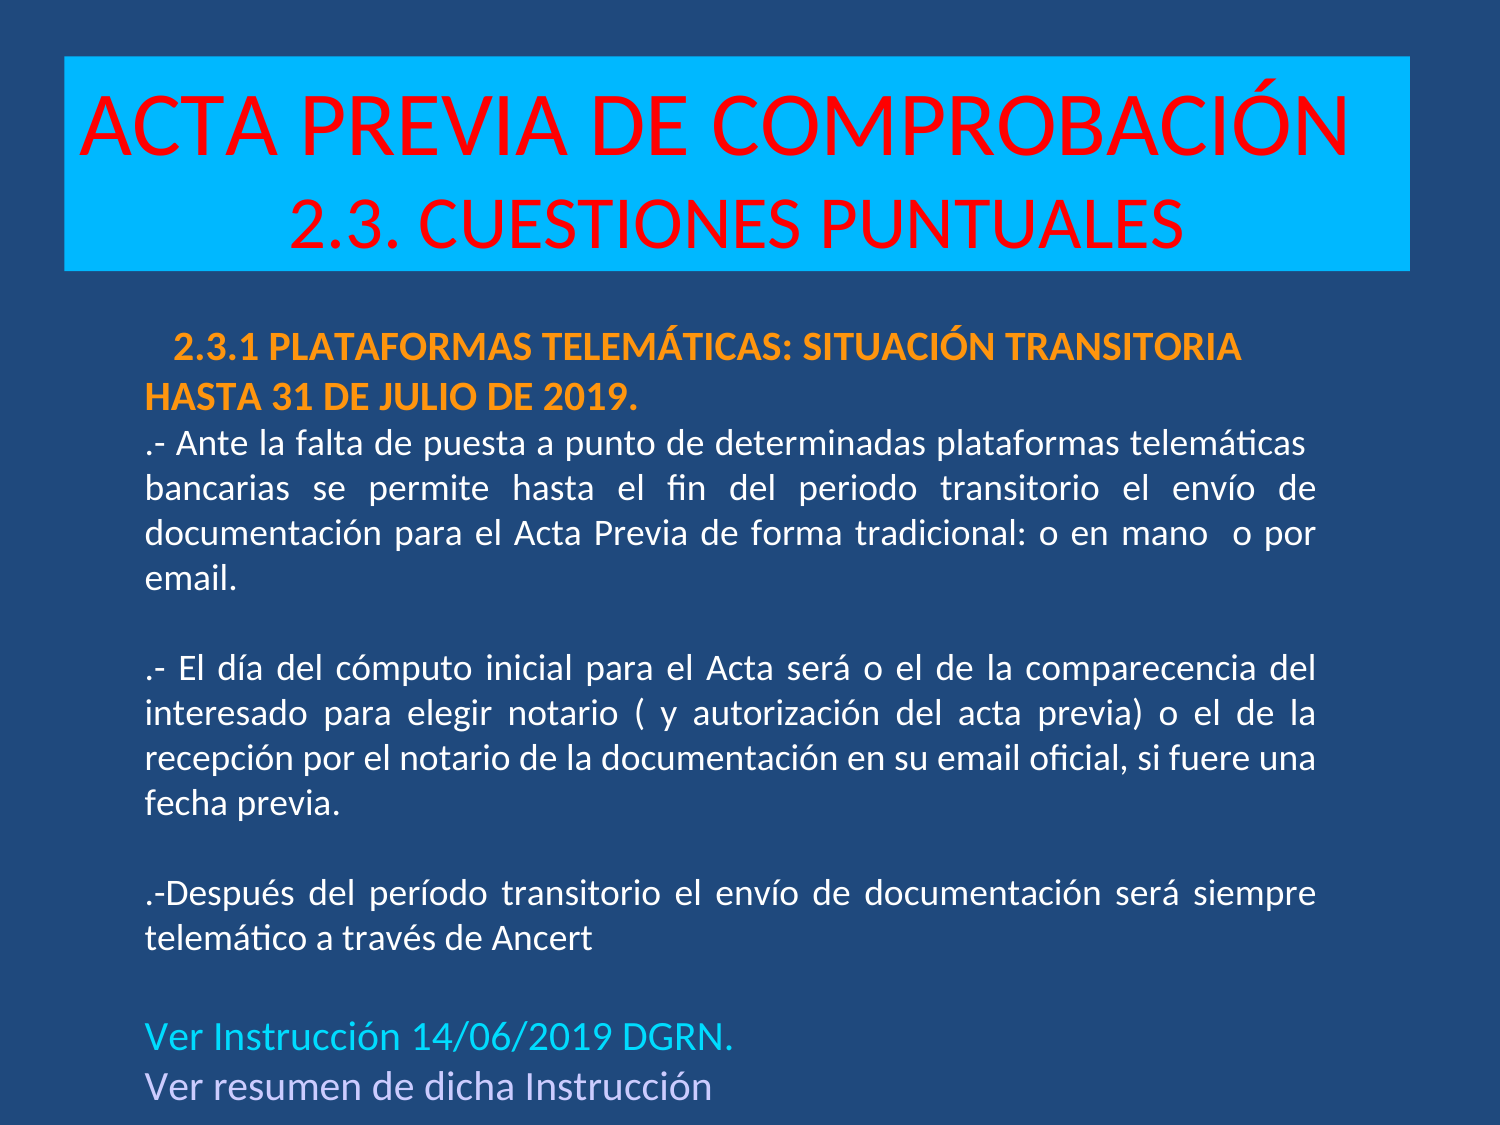

ACTA PREVIA DE COMPROBACIÓN
2.3. CUESTIONES PUNTUALES
 2.3.1 PLATAFORMAS TELEMÁTICAS: SITUACIÓN TRANSITORIA HASTA 31 DE JULIO DE 2019.
.- Ante la falta de puesta a punto de determinadas plataformas telemáticas bancarias se permite hasta el fin del periodo transitorio el envío de documentación para el Acta Previa de forma tradicional: o en mano o por email.
.- El día del cómputo inicial para el Acta será o el de la comparecencia del interesado para elegir notario ( y autorización del acta previa) o el de la recepción por el notario de la documentación en su email oficial, si fuere una fecha previa.
.-Después del período transitorio el envío de documentación será siempre telemático a través de Ancert
Ver Instrucción 14/06/2019 DGRN.
Ver resumen de dicha Instrucción